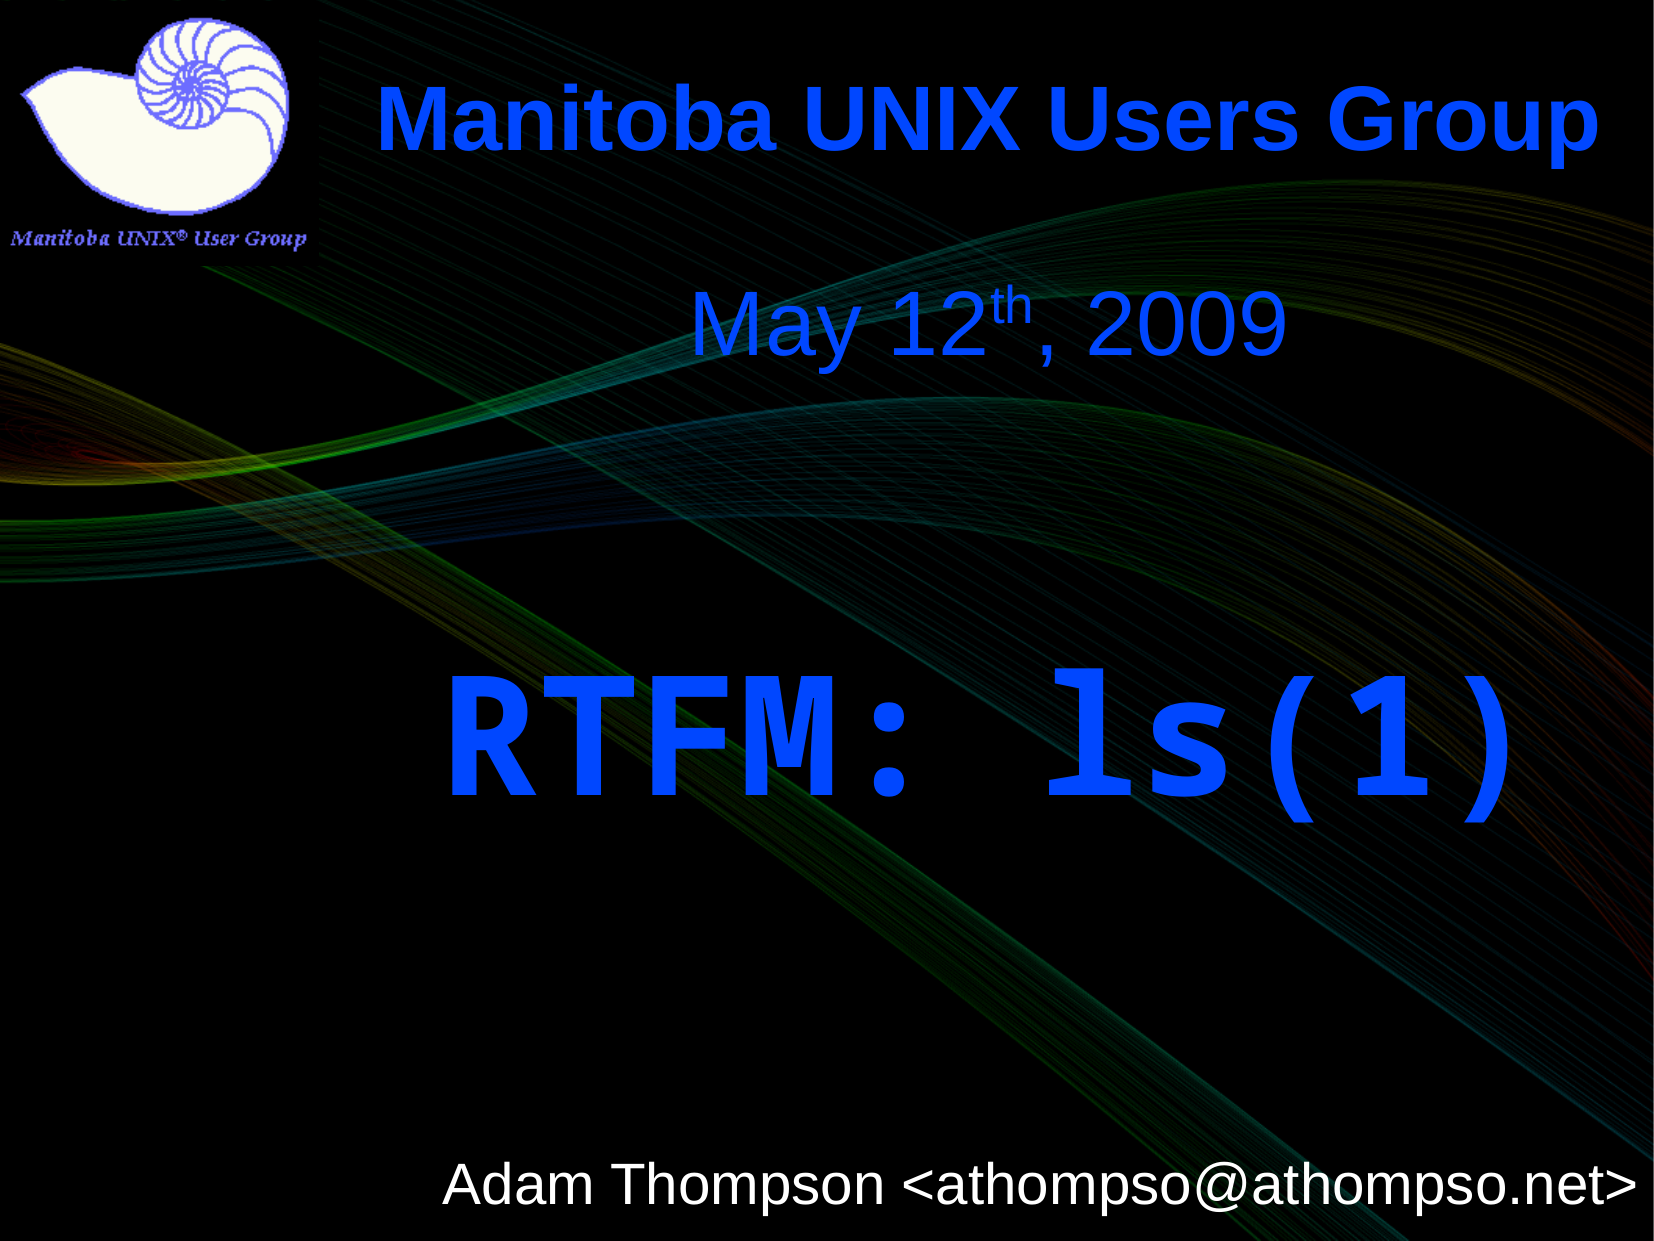

Manitoba UNIX Users Group
May 12th, 2009
RTFM: ls(1)
Adam Thompson <athompso@athompso.net>